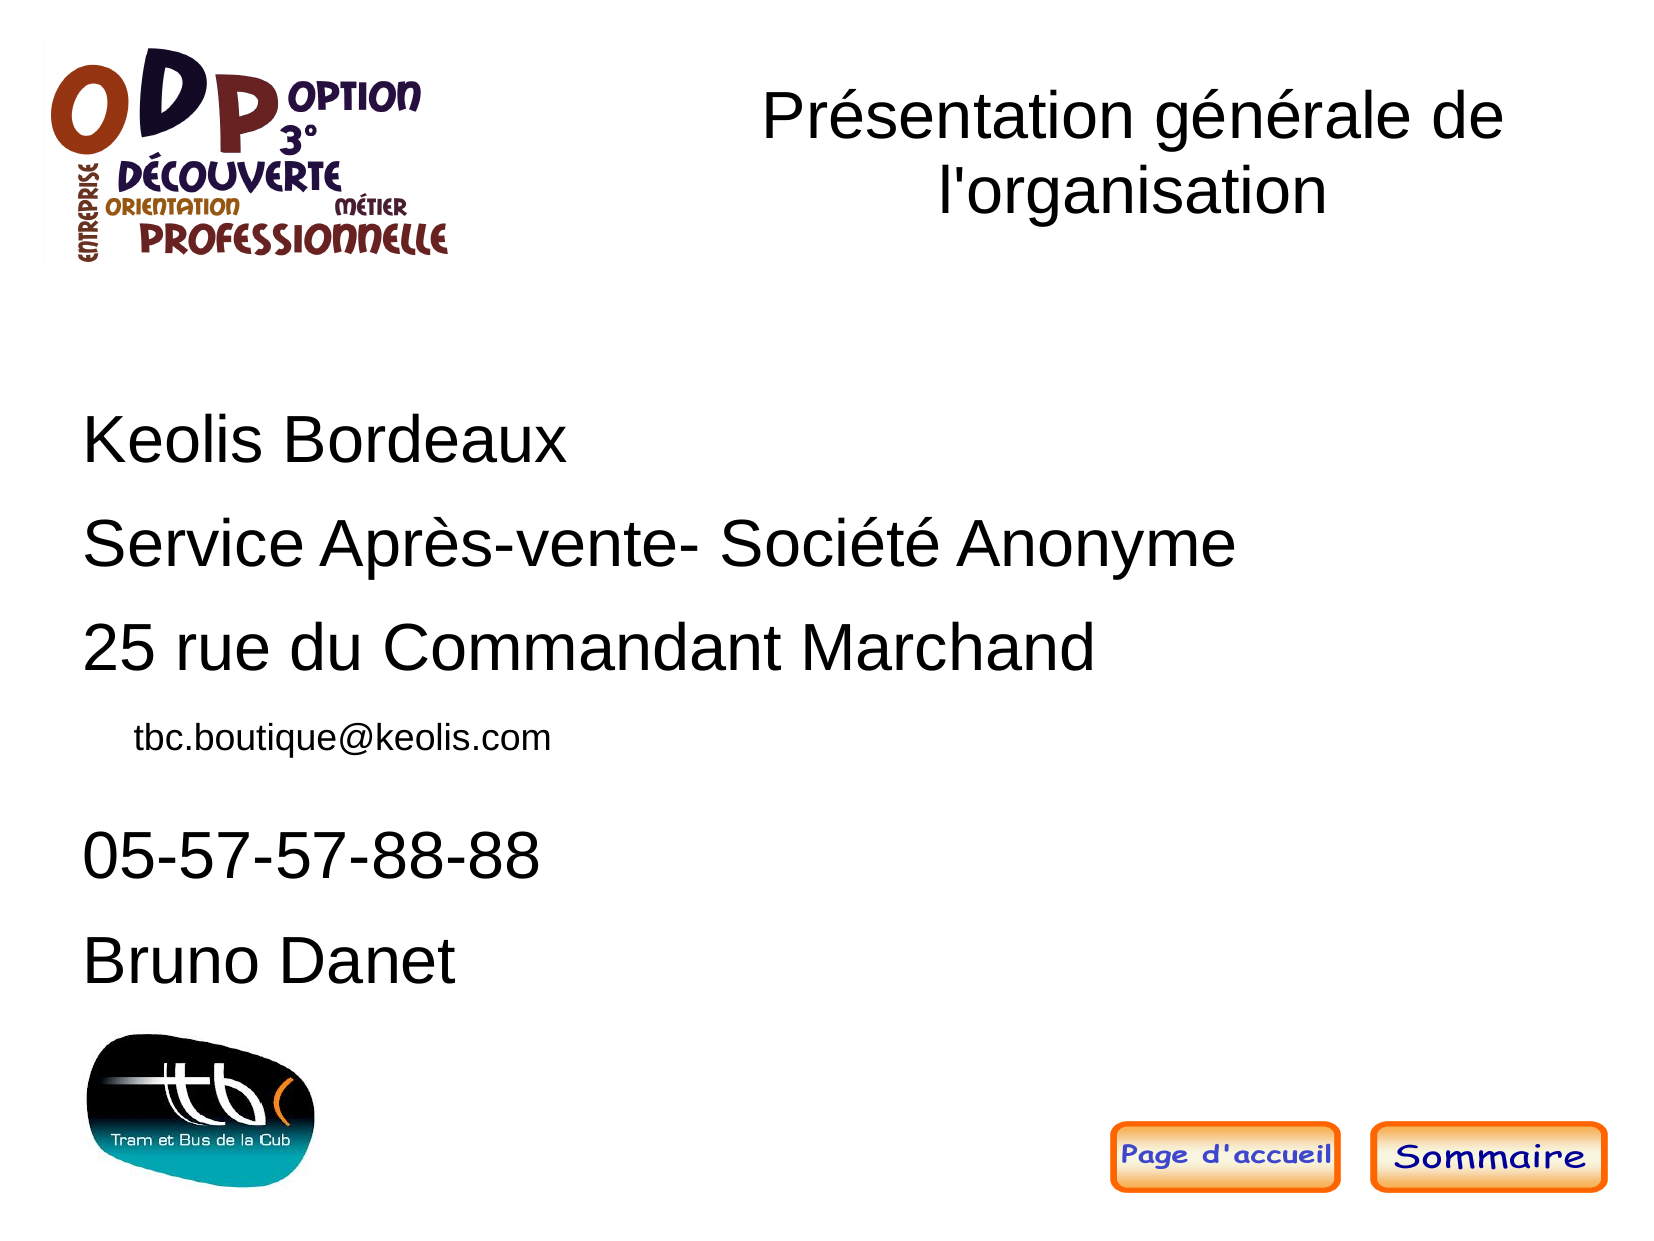

# Présentation générale de l'organisation
Keolis Bordeaux
Service Après-vente- Société Anonyme
25 rue du Commandant Marchand
05-57-57-88-88
Bruno Danet
tbc.boutique@keolis.com
Petit logo